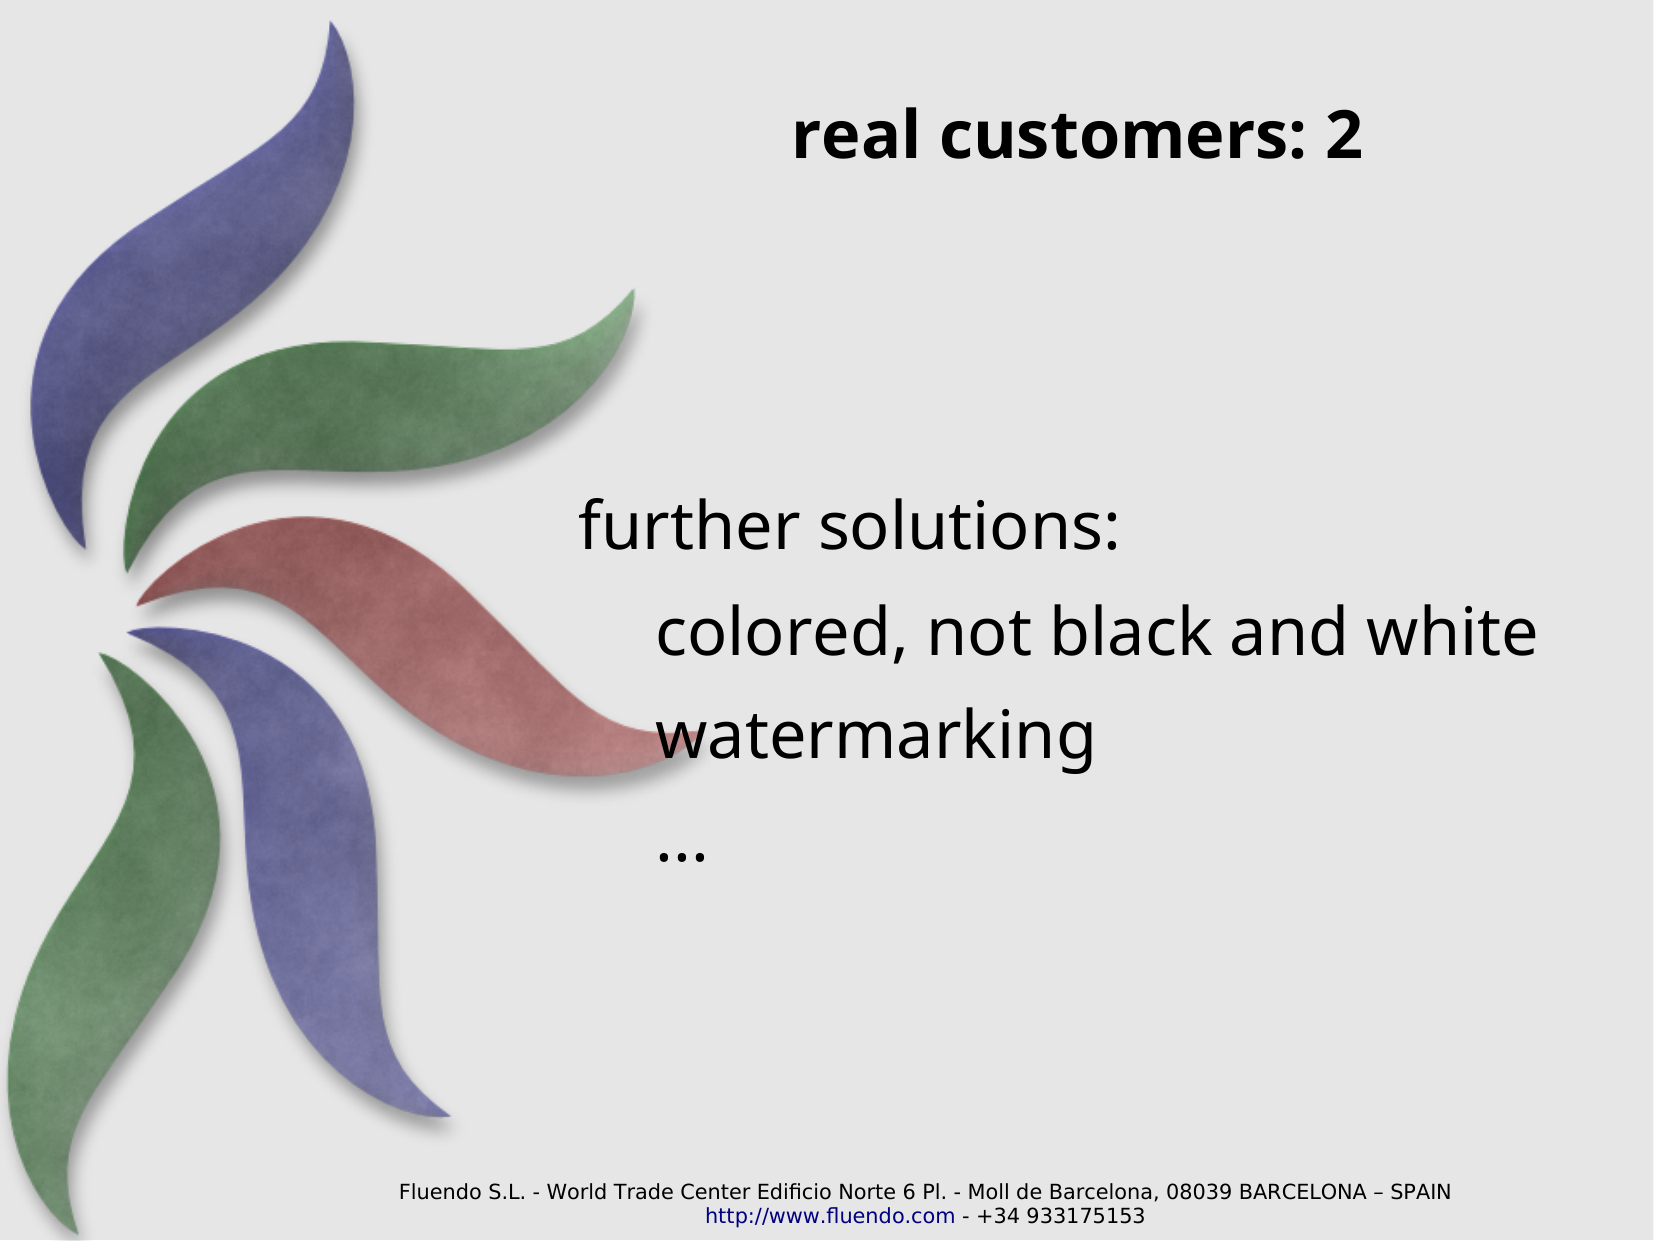

# real customers: 2
further solutions:
colored, not black and white
watermarking
...